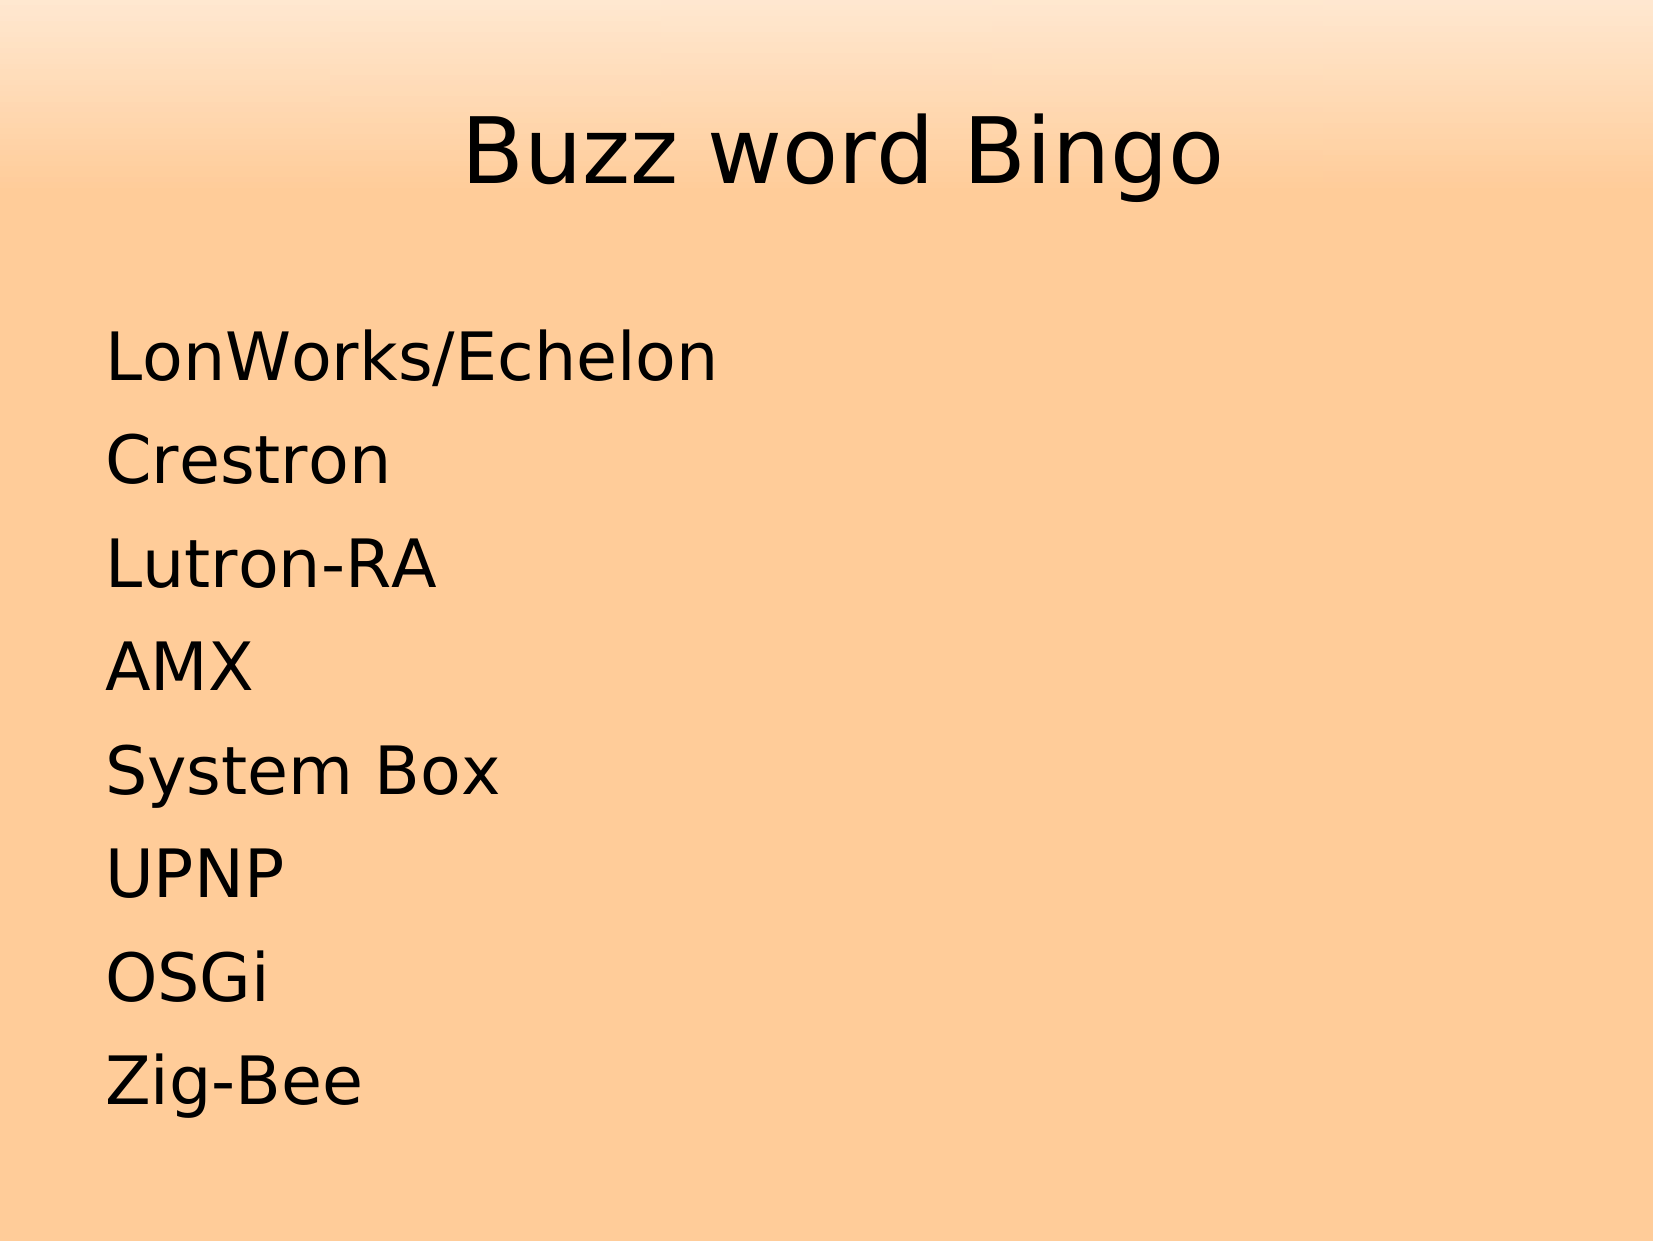

# Buzz word Bingo
LonWorks/Echelon
Crestron
Lutron-RA
AMX
System Box
UPNP
OSGi
Zig-Bee